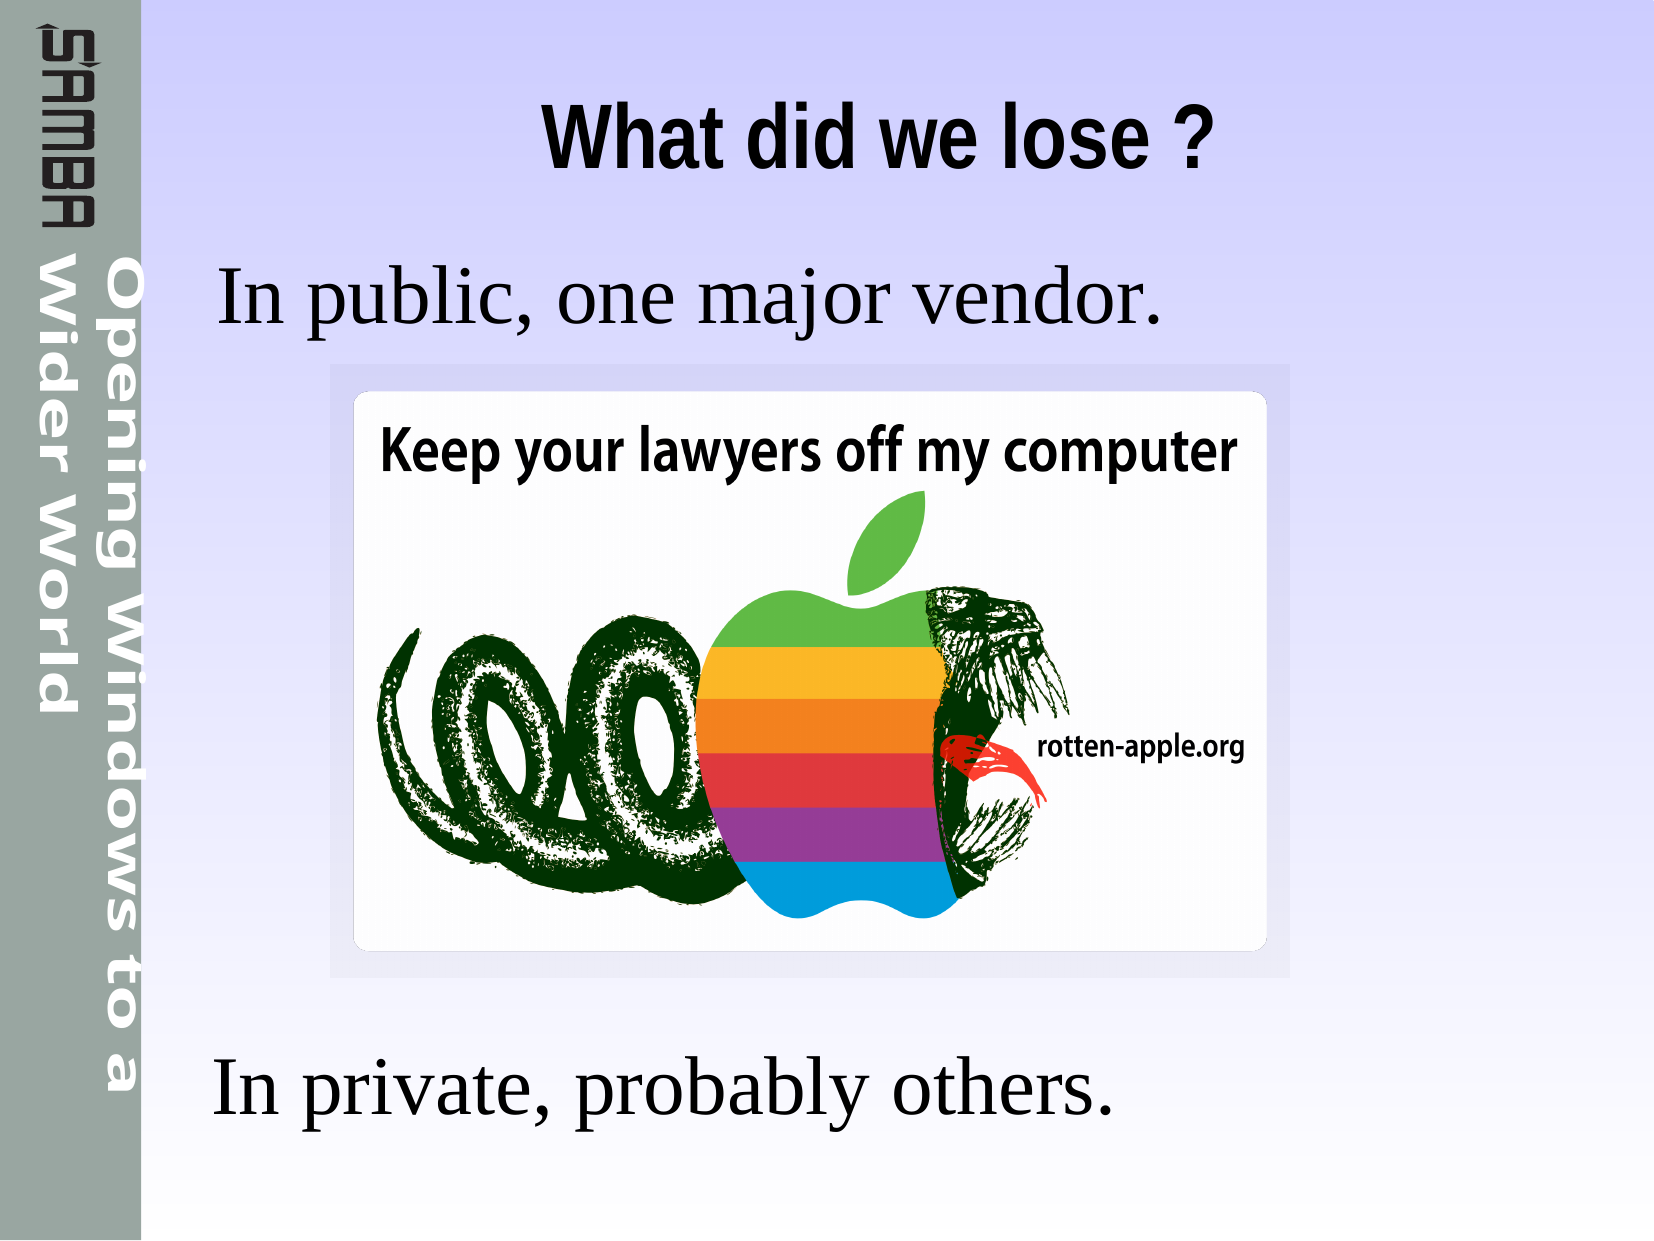

# What did we lose ?
In public, one major vendor.
In private, probably others.